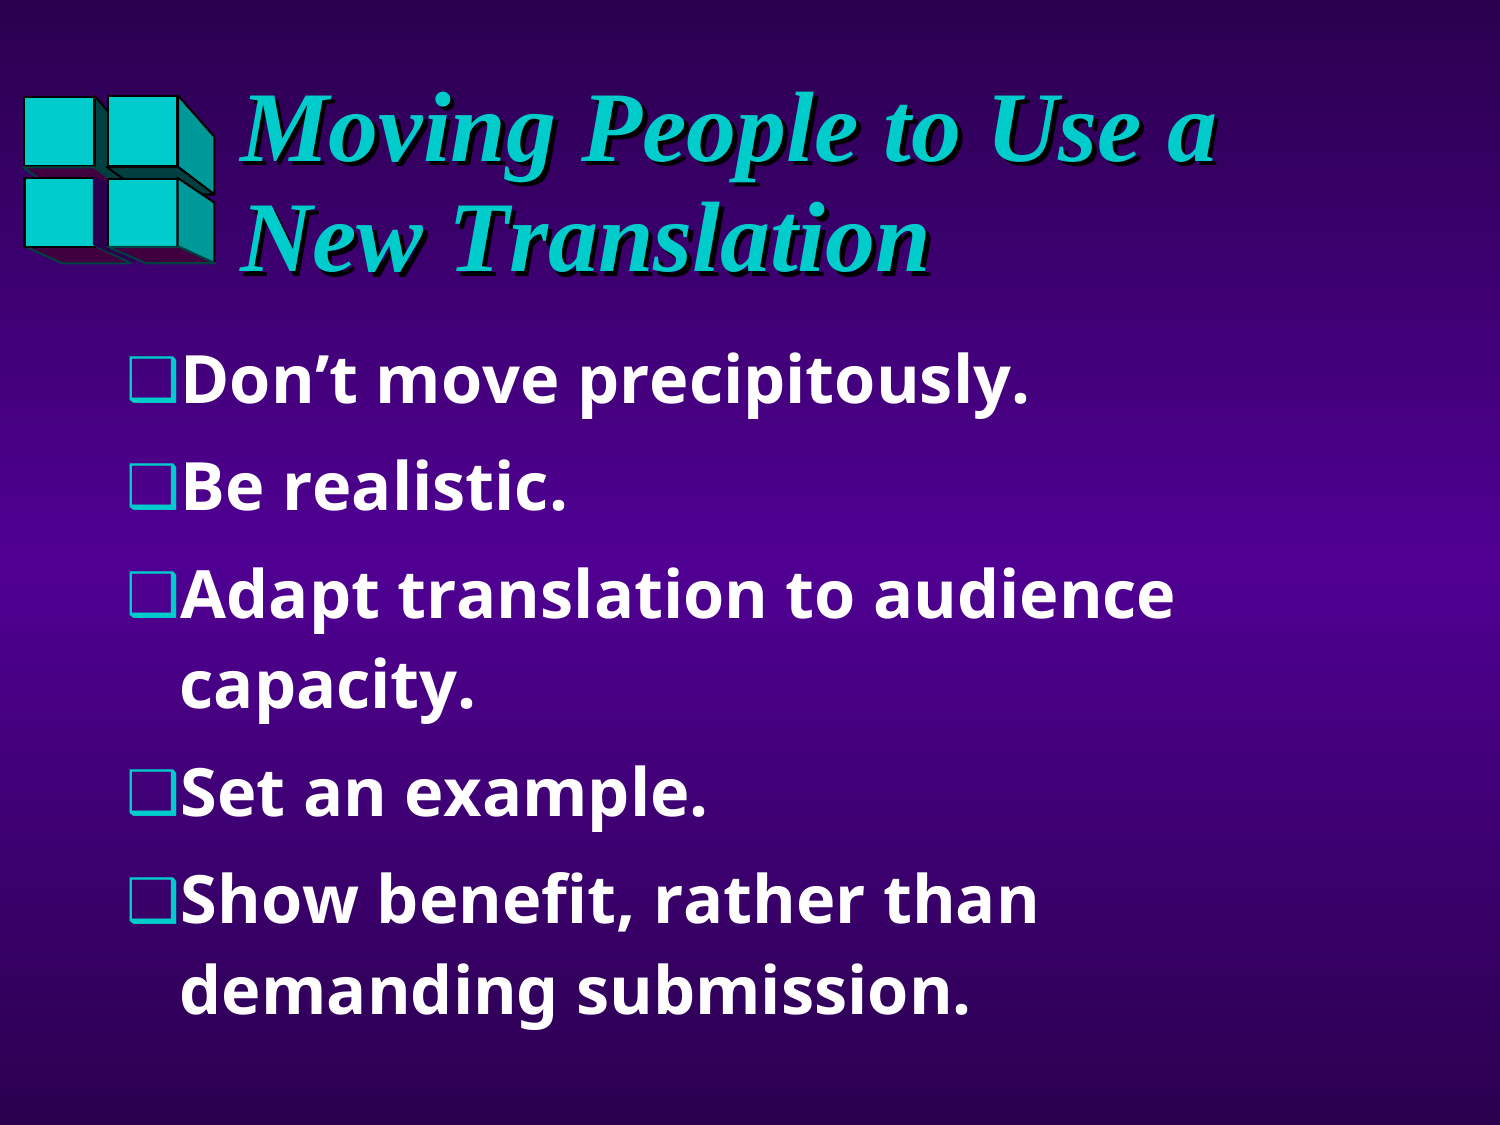

# Moving People to Use a New Translation
Don’t move precipitously.
Be realistic.
Adapt translation to audience capacity.
Set an example.
Show benefit, rather than demanding submission.